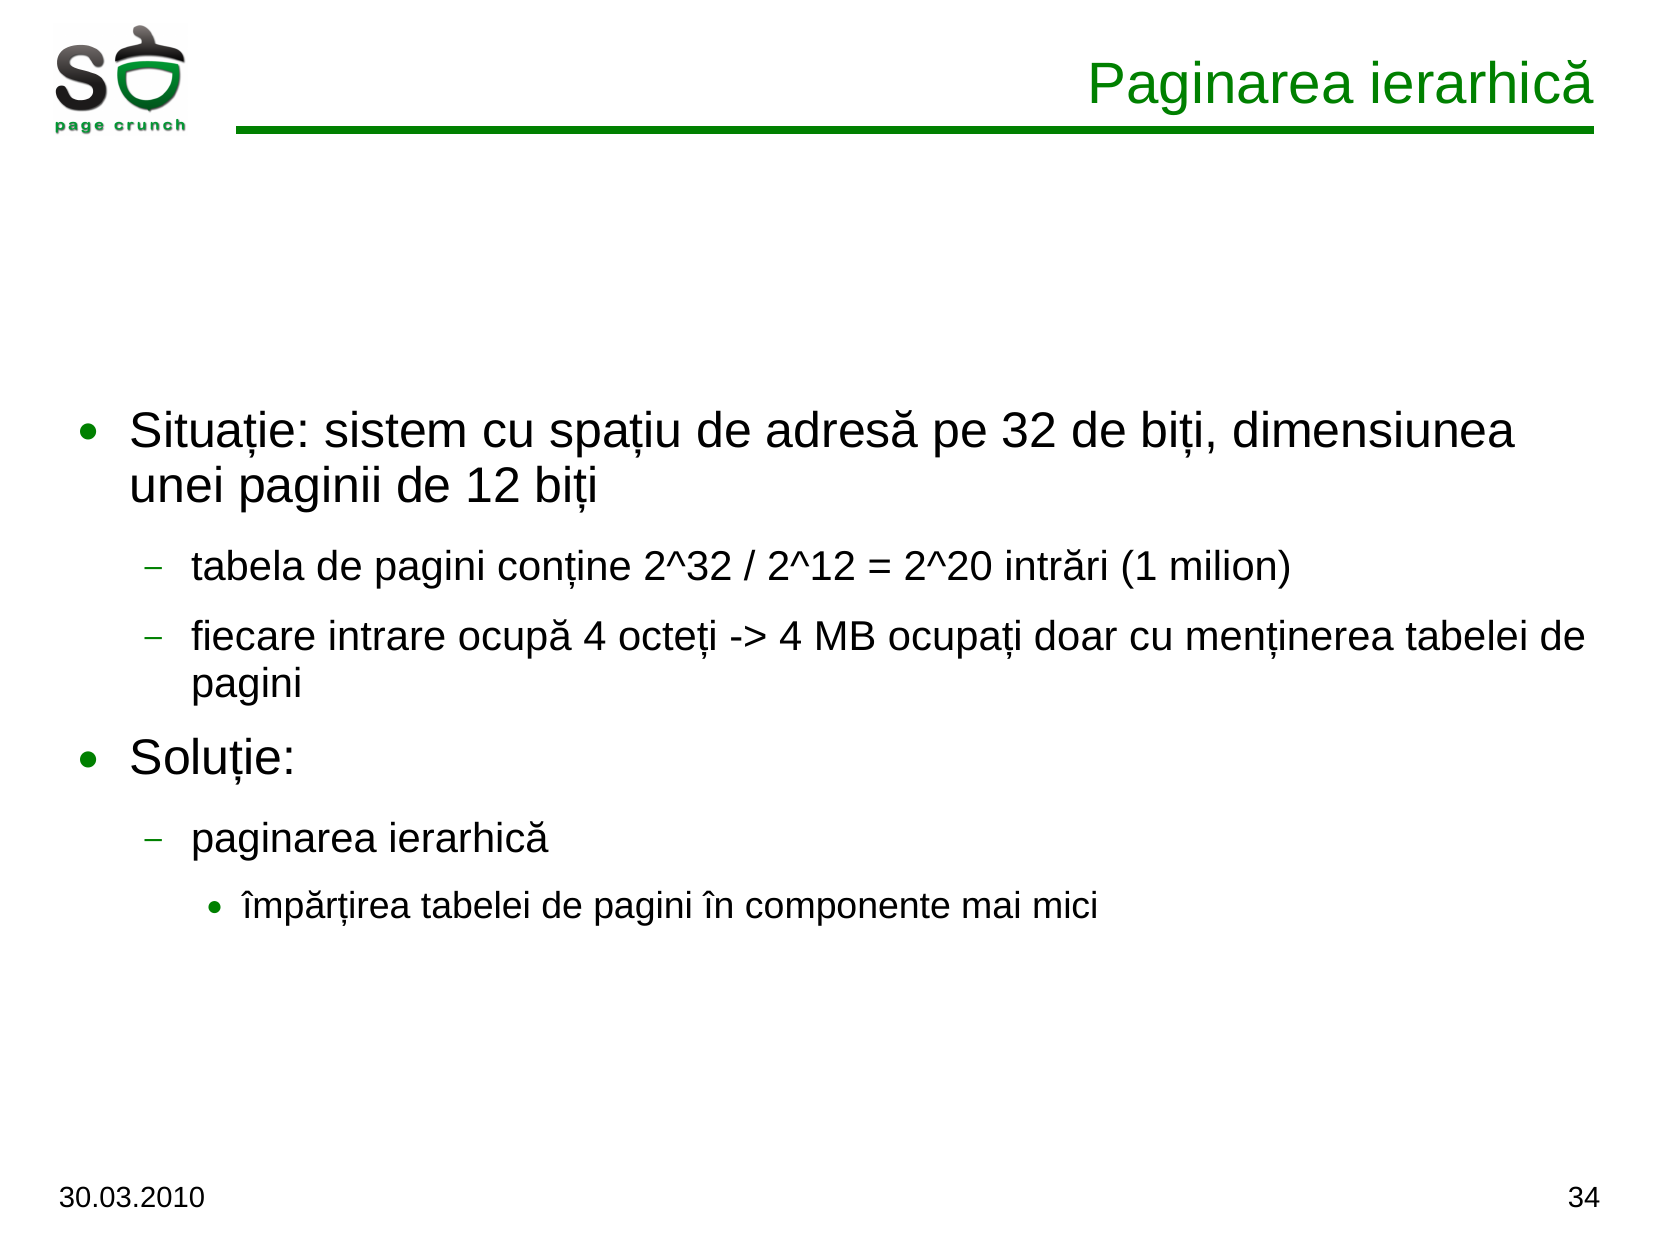

# Paginarea ierarhică
Situație: sistem cu spațiu de adresă pe 32 de biți, dimensiunea unei paginii de 12 biți
tabela de pagini conține 2^32 / 2^12 = 2^20 intrări (1 milion)
fiecare intrare ocupă 4 octeți -> 4 MB ocupați doar cu menținerea tabelei de pagini
Soluție:
paginarea ierarhică
împărțirea tabelei de pagini în componente mai mici
30.03.2010
34